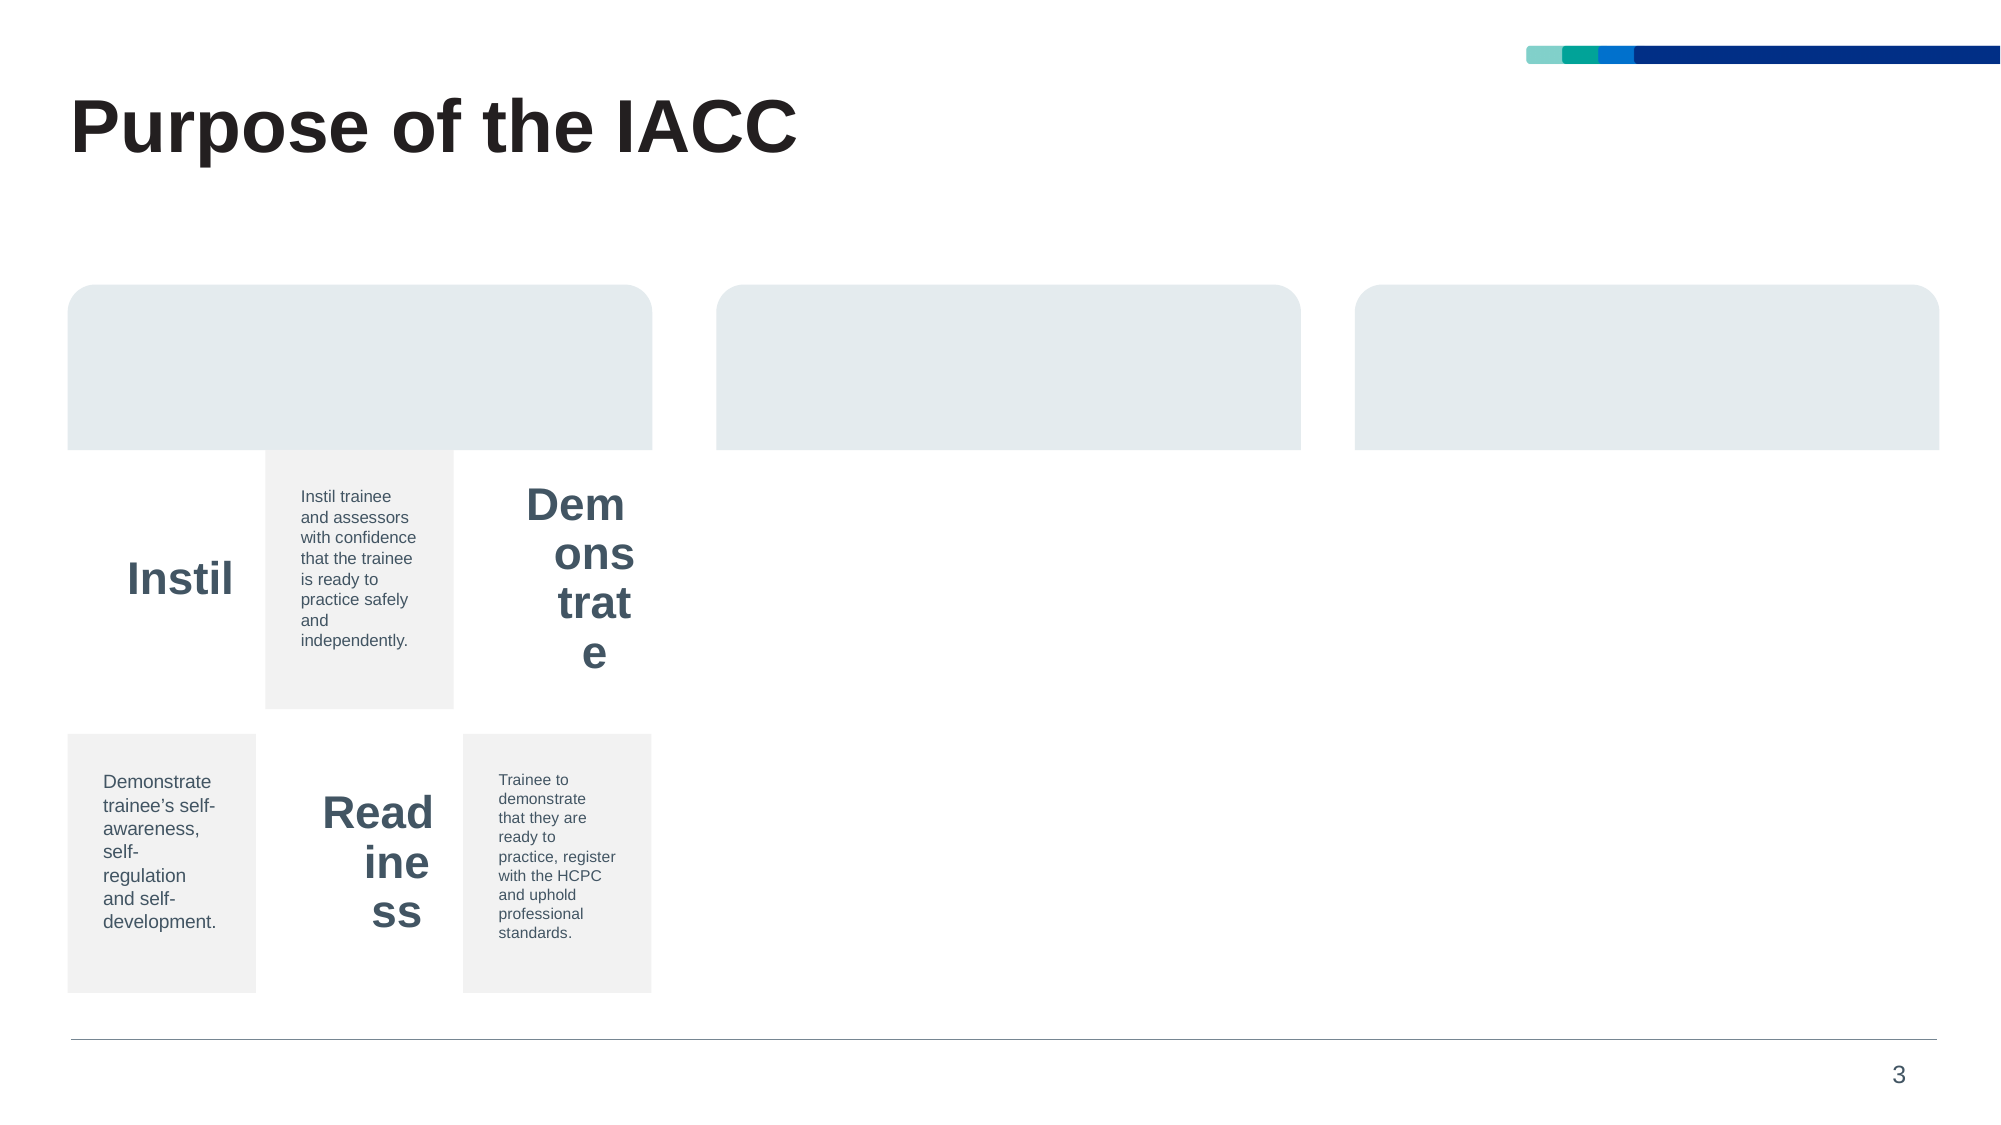

# Purpose of the IACC
Instil
Instil trainee and assessors with confidence that the trainee is ready to practice safely and independently.
Demonstrate
Demonstrate trainee’s self-awareness, self-regulation and self-development.
Readiness
Trainee to demonstrate that they are ready to practice, register with the HCPC and uphold professional standards.